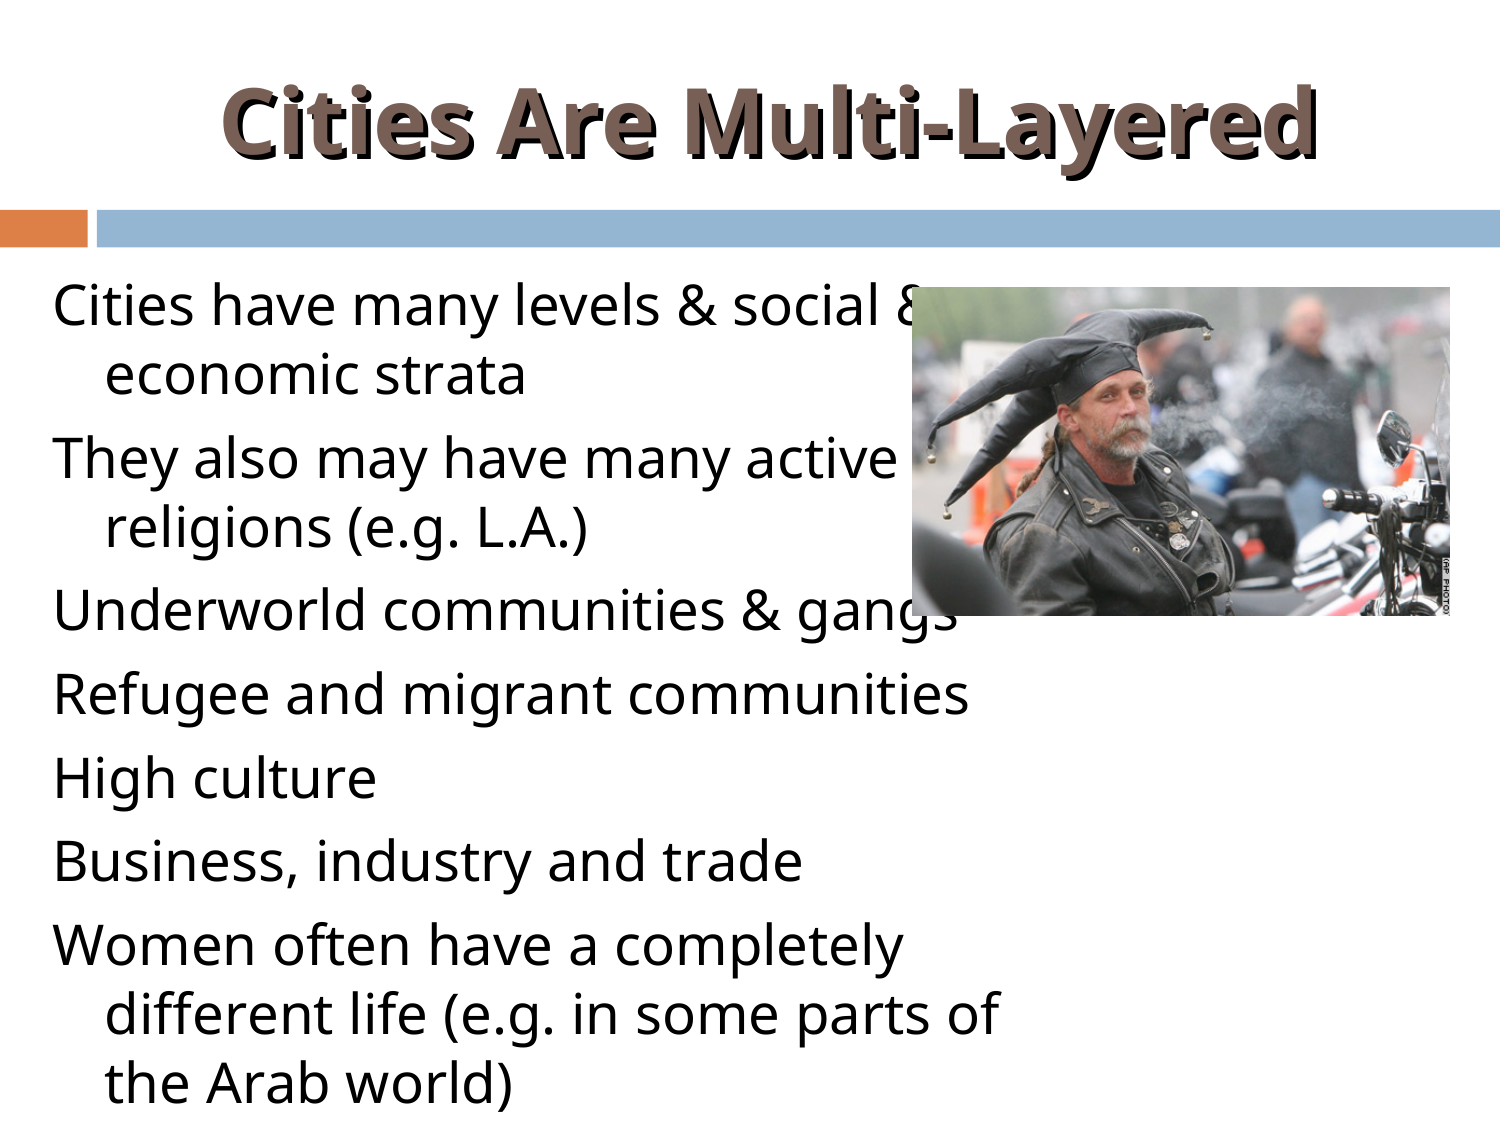

# Cities Are Multi-Layered
Cities have many levels & social & economic strata
They also may have many active religions (e.g. L.A.)
Underworld communities & gangs
Refugee and migrant communities
High culture
Business, industry and trade
Women often have a completely different life (e.g. in some parts of the Arab world)